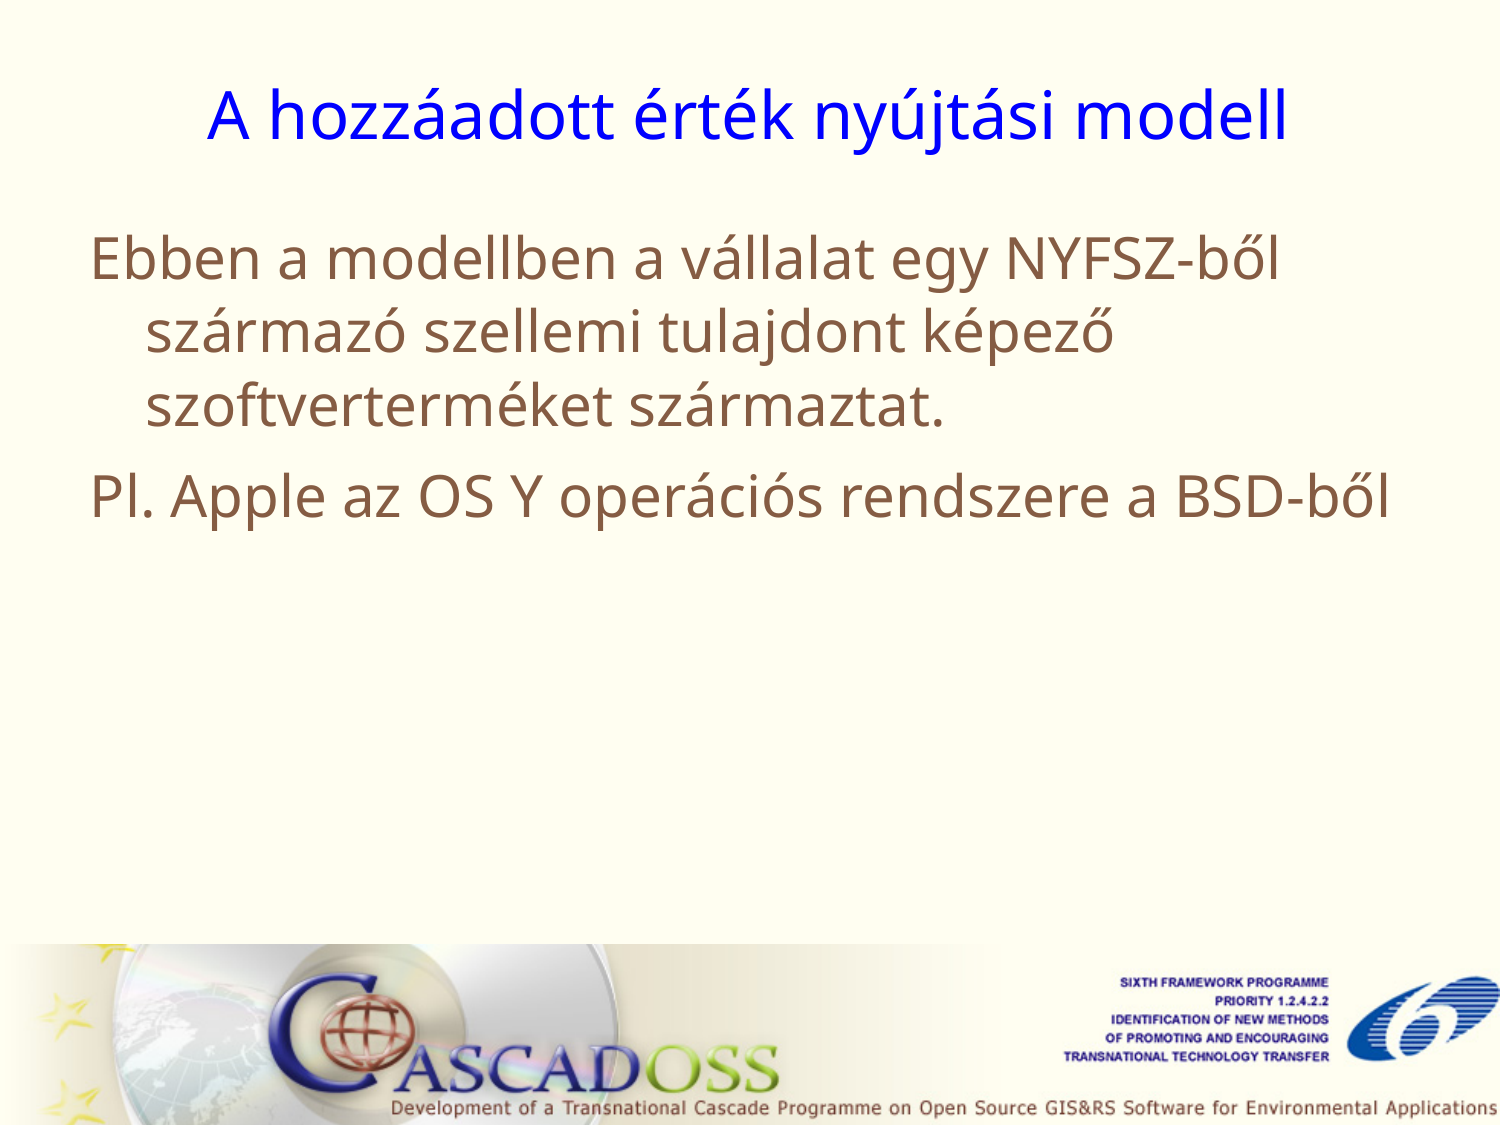

# A hozzáadott érték nyújtási modell
Ebben a modellben a vállalat egy NYFSZ-ből származó szellemi tulajdont képező szoftverterméket származtat.
Pl. Apple az OS Y operációs rendszere a BSD-ből